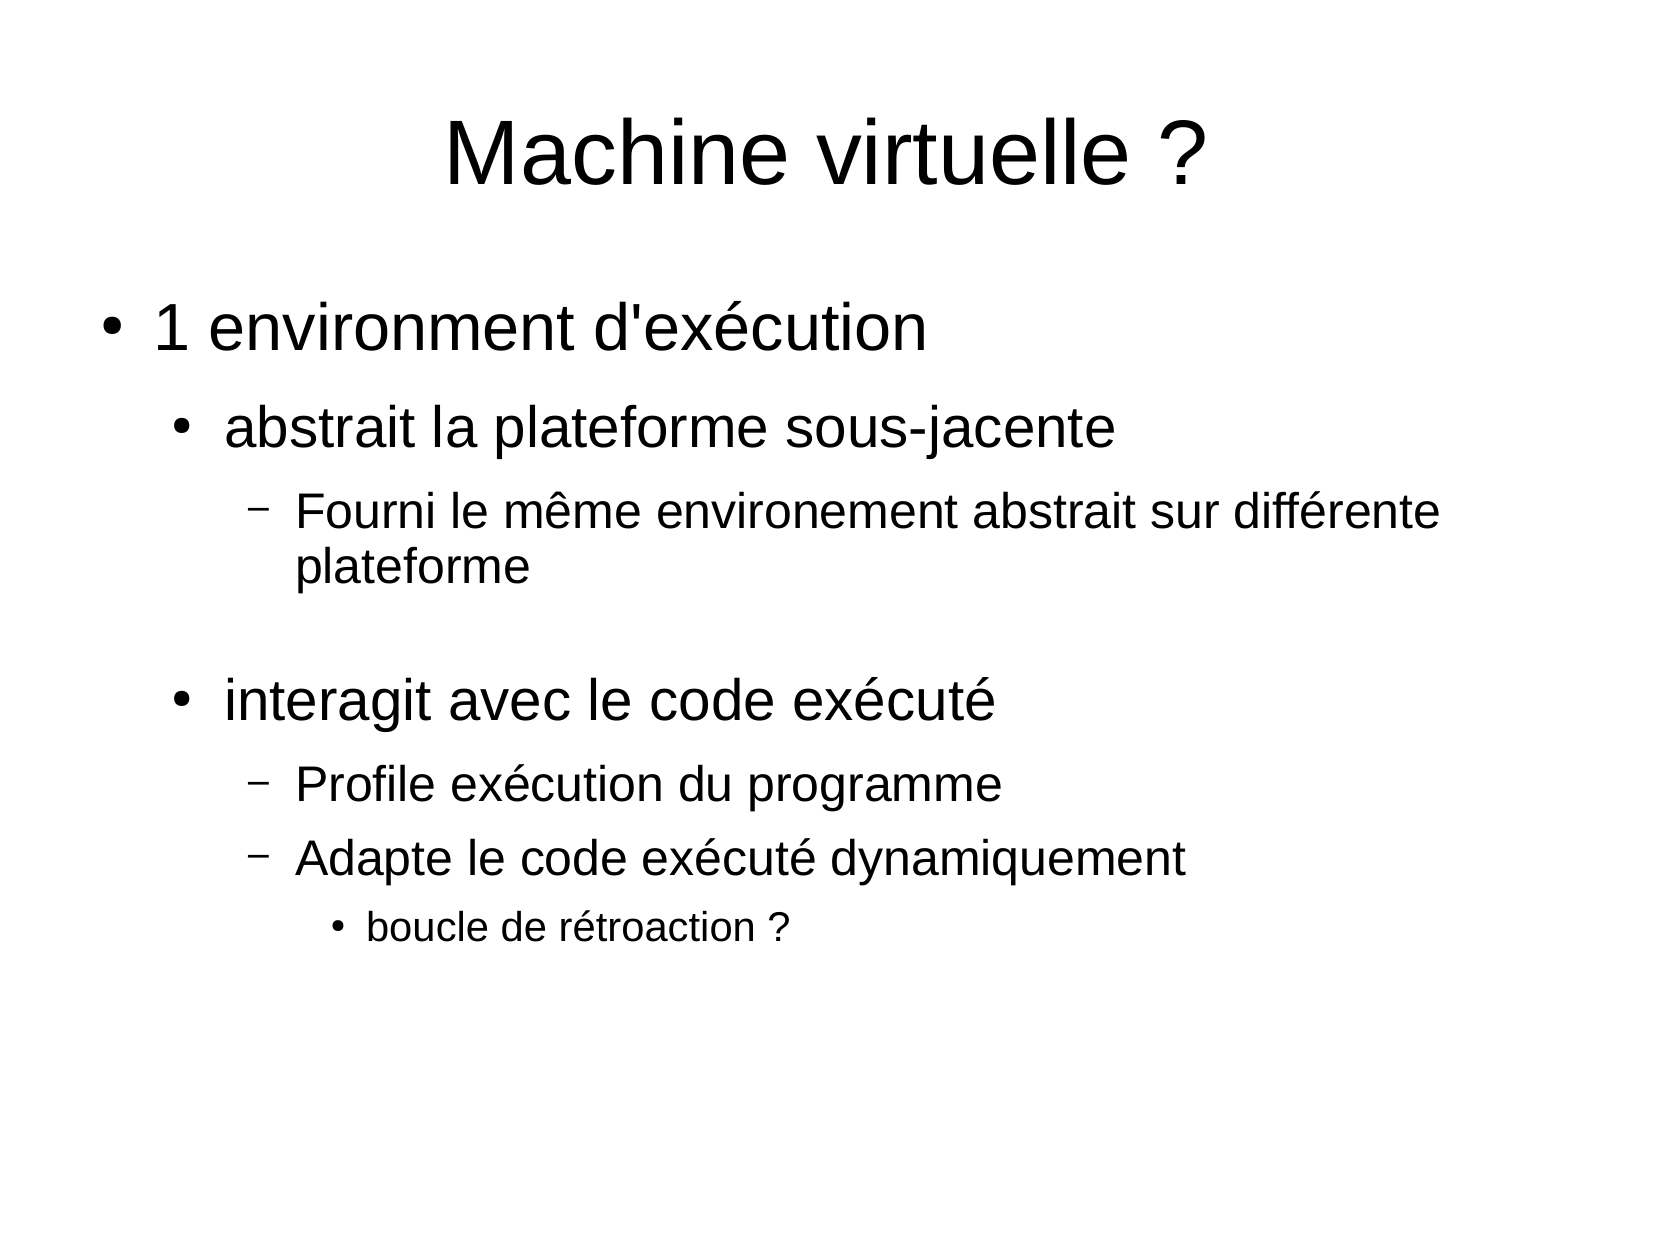

# Machine virtuelle ?
1 environment d'exécution
abstrait la plateforme sous-jacente
Fourni le même environement abstrait sur différente plateforme
interagit avec le code exécuté
Profile exécution du programme
Adapte le code exécuté dynamiquement
boucle de rétroaction ?